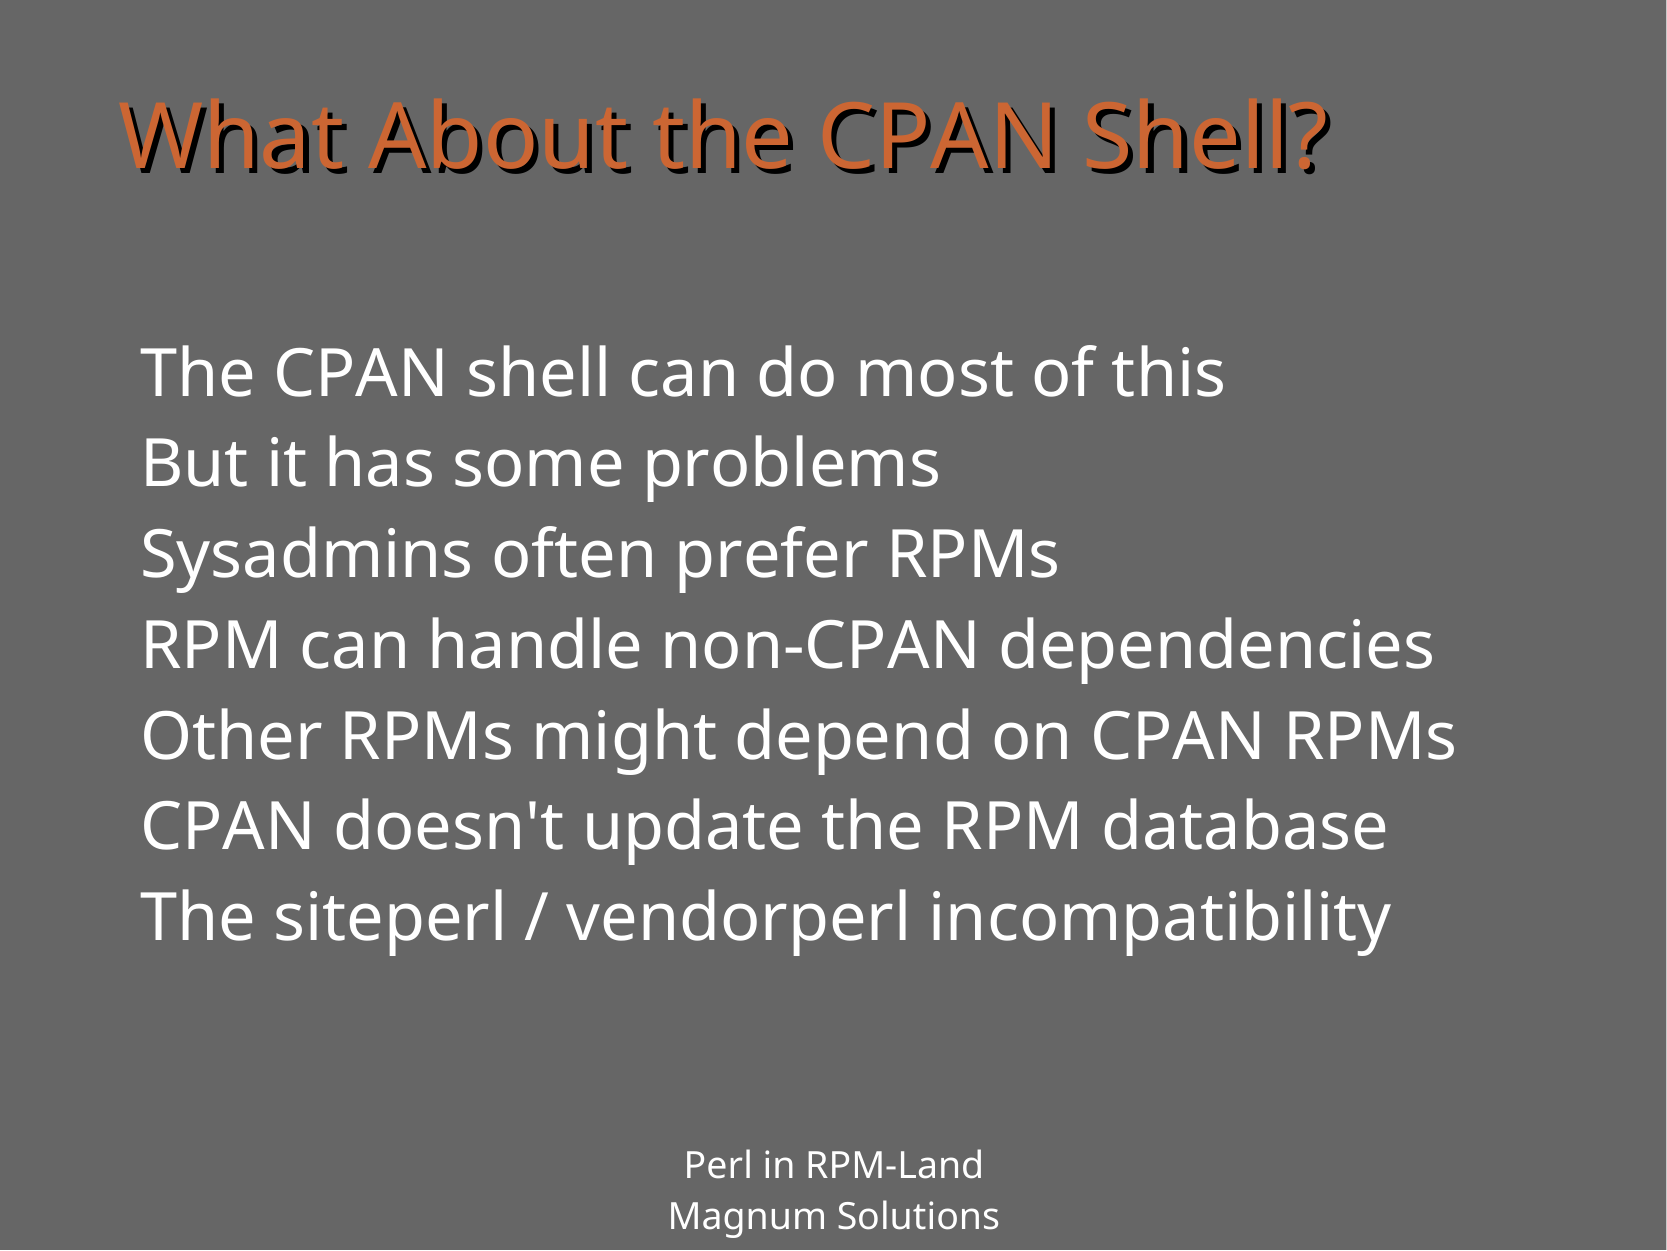

# What About the CPAN Shell?
The CPAN shell can do most of this
But it has some problems
Sysadmins often prefer RPMs
RPM can handle non-CPAN dependencies
Other RPMs might depend on CPAN RPMs
CPAN doesn't update the RPM database
The siteperl / vendorperl incompatibility